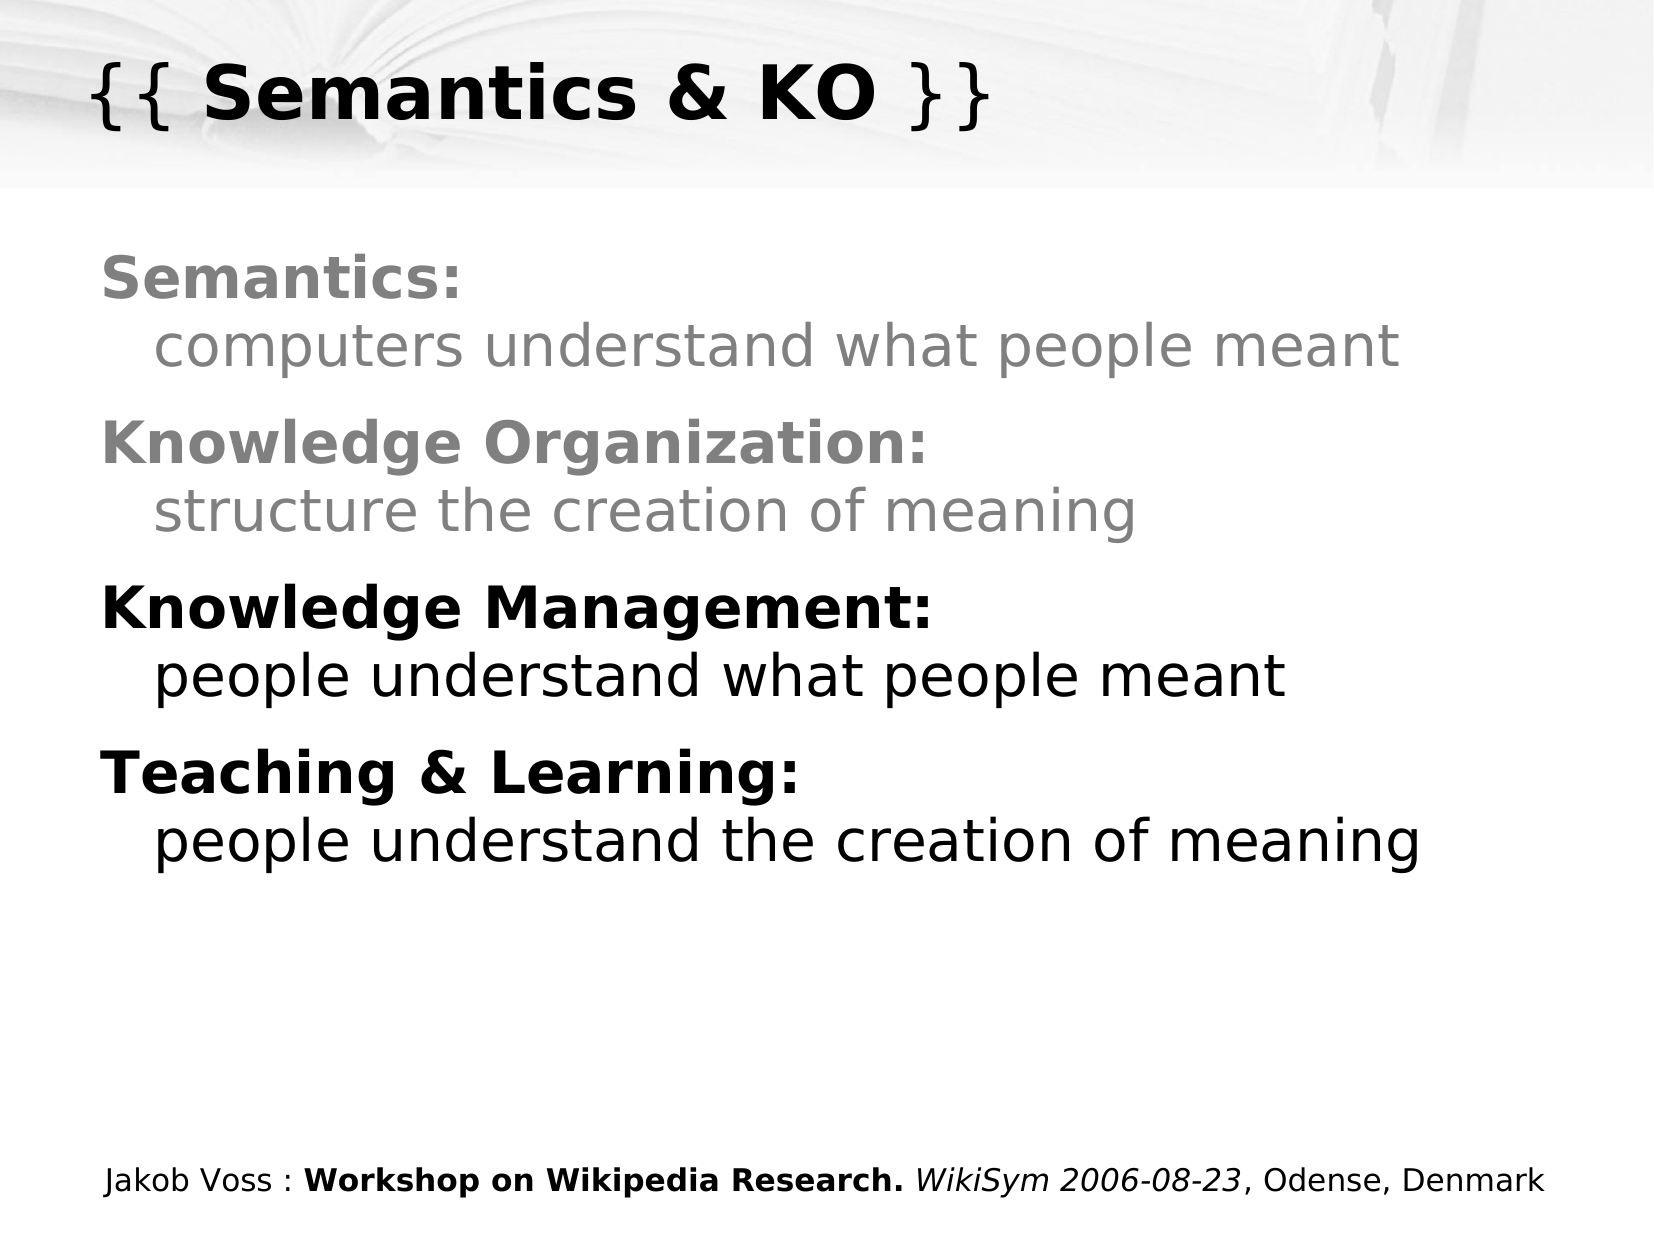

# {{ Semantics & KO }}
Semantics:
computers understand what people meant
Knowledge Organization:
structure the creation of meaning
Knowledge Management:
people understand what people meant
Teaching & Learning:
people understand the creation of meaning